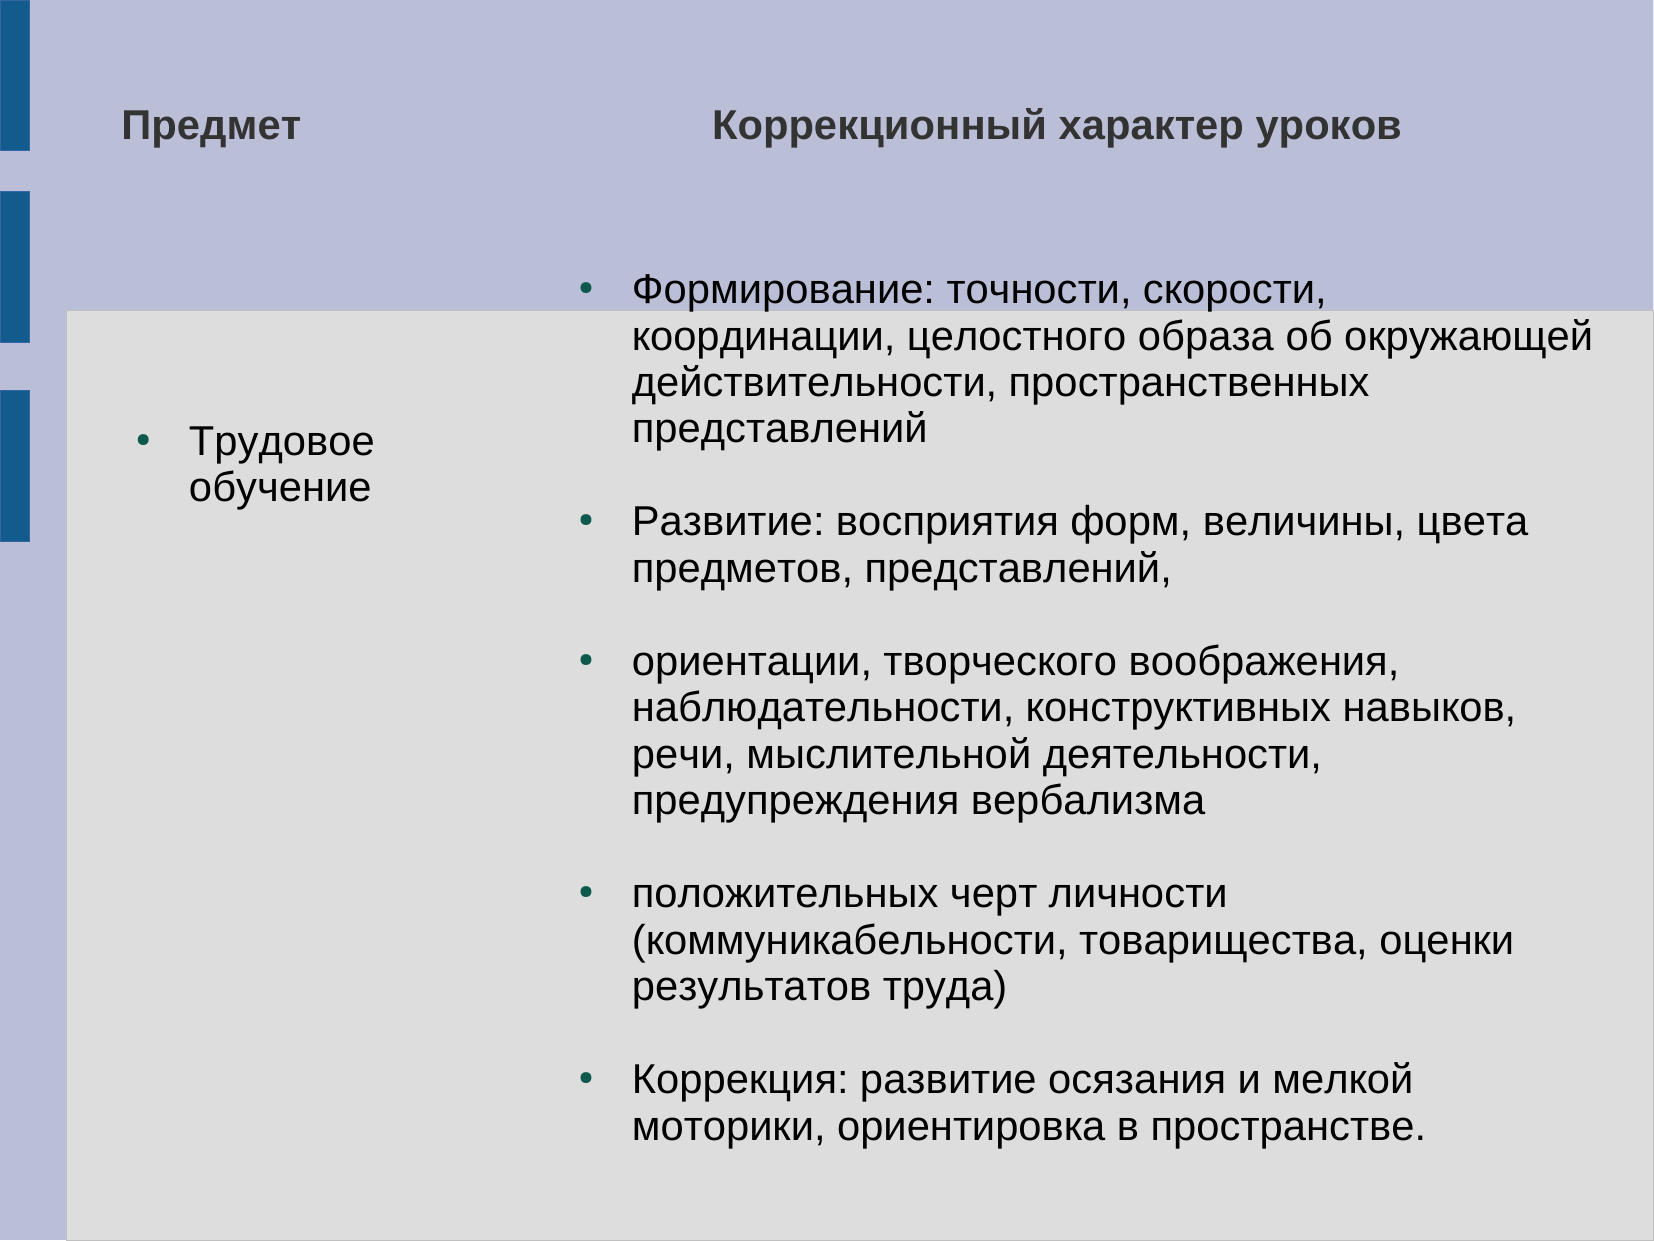

# Предмет						Коррекционный характер уроков
Формирование: точности, скорости, координации, целостного образа об окружающей действительности, пространственных представлений
Развитие: восприятия форм, величины, цвета предметов, представлений,
ориентации, творческого воображения, наблюдательности, конструктивных навыков, речи, мыслительной деятельности, предупреждения вербализма
положительных черт личности (коммуникабельности, товарищества, оценки результатов труда)
Коррекция: развитие осязания и мелкой моторики, ориентировка в пространстве.
Трудовое обучение